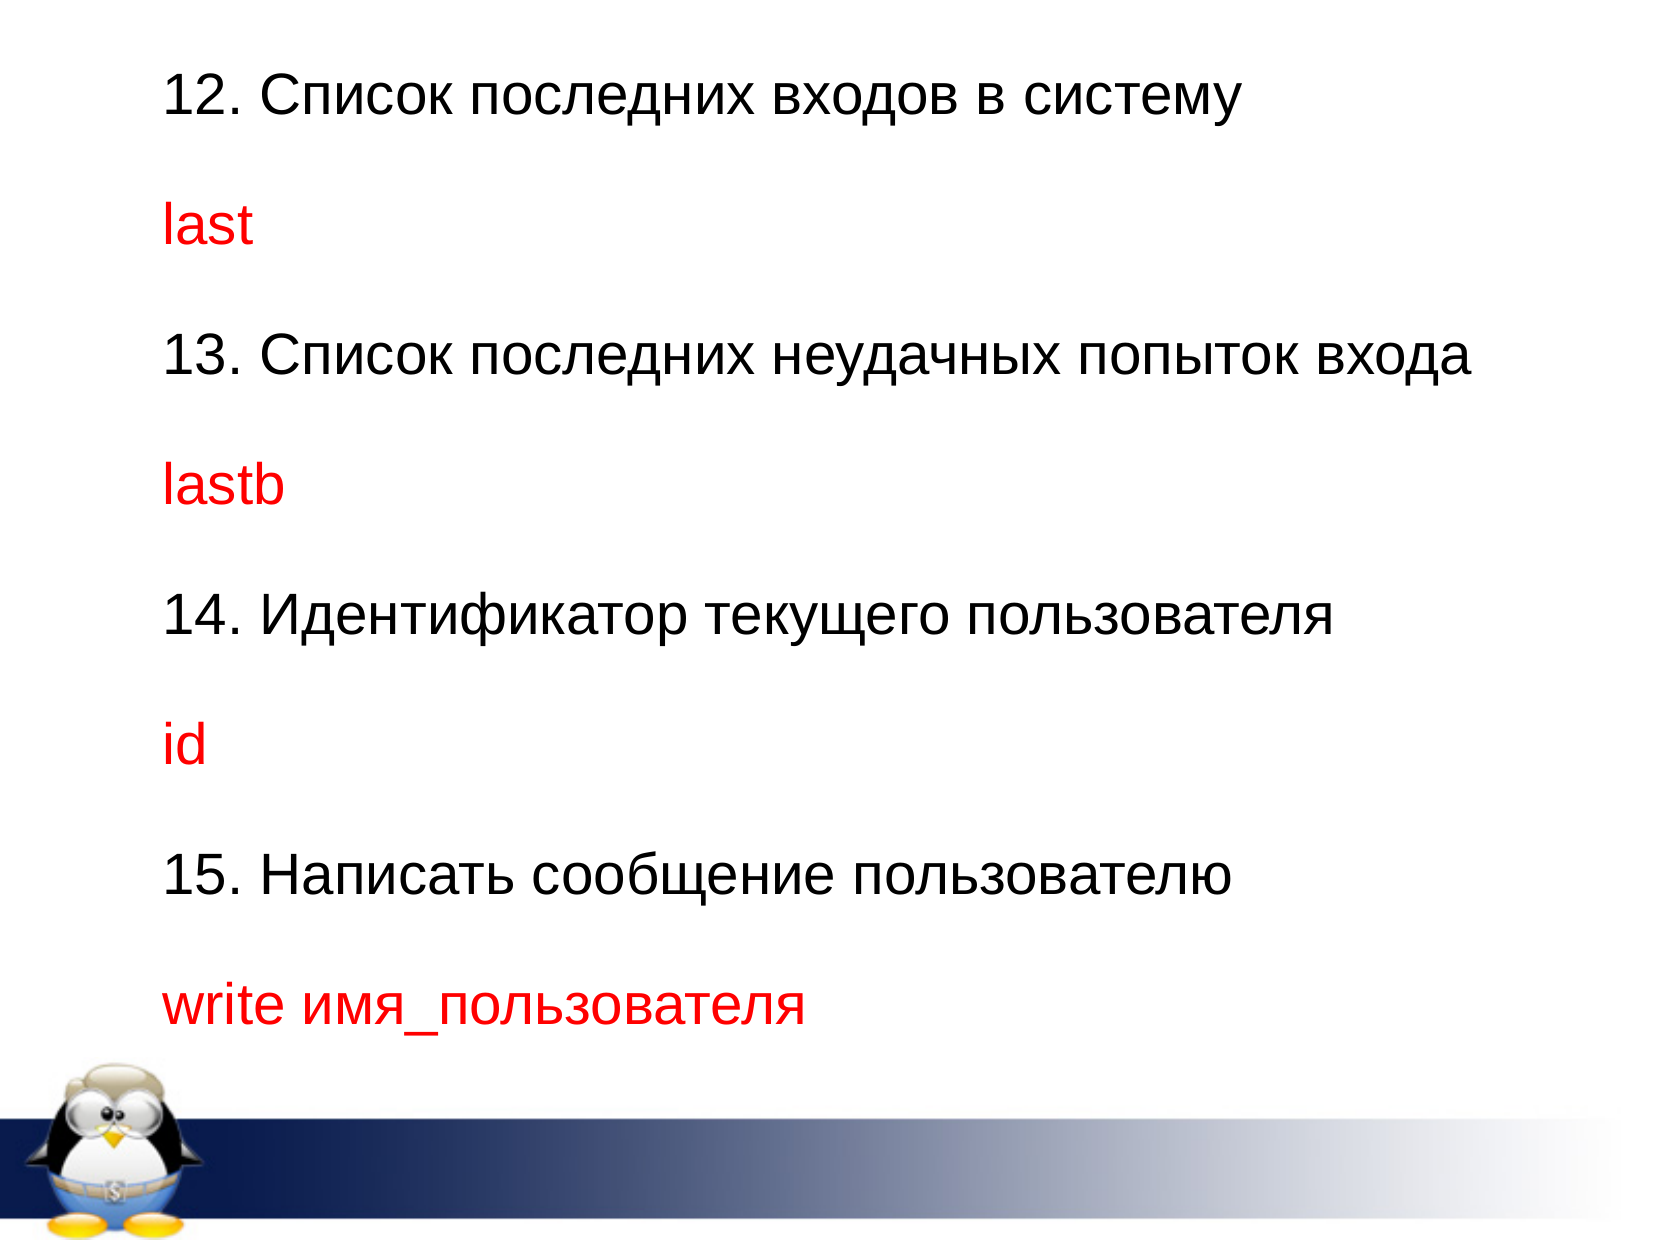

12. Список последних входов в систему
last
13. Список последних неудачных попыток входа
lastb
14. Идентификатор текущего пользователя
id
15. Написать сообщение пользователю
write имя_пользователя